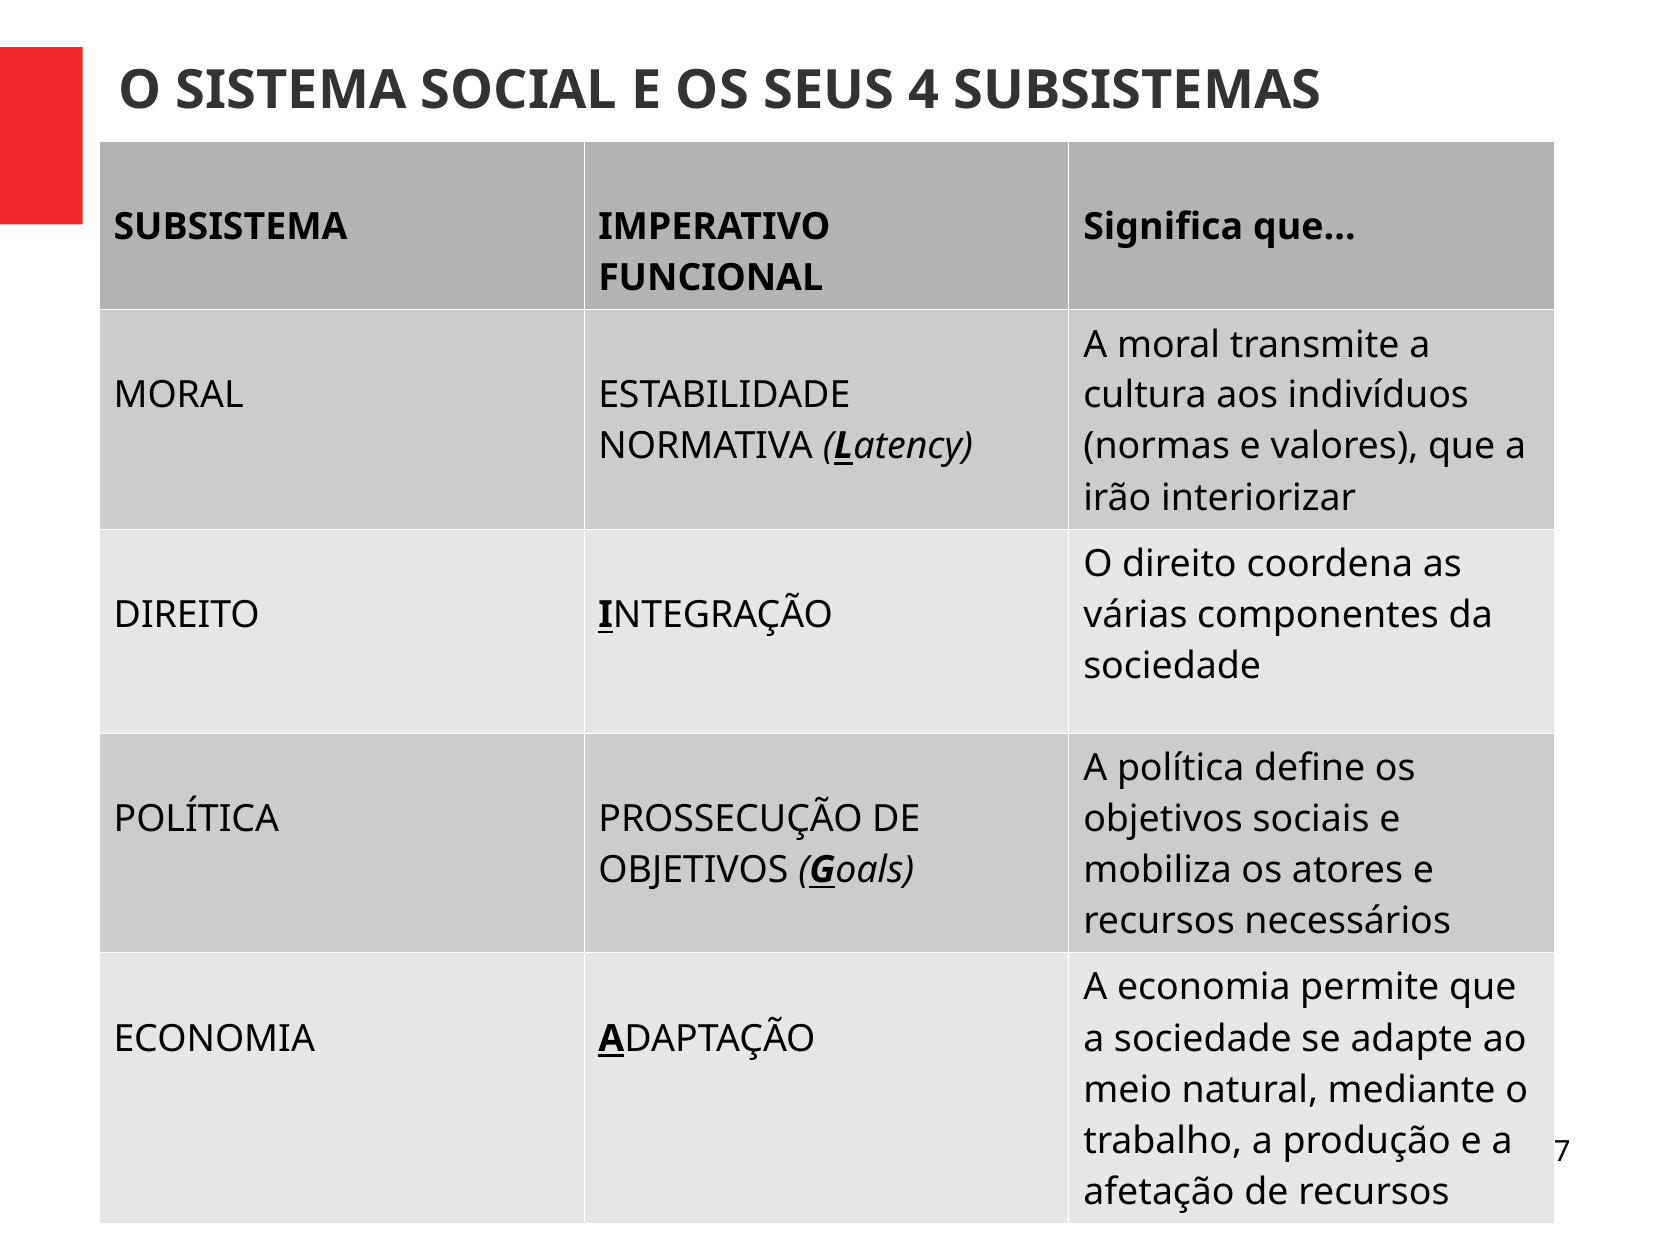

# O SISTEMA SOCIAL E OS SEUS 4 SUBSISTEMAS
| SUBSISTEMA | IMPERATIVO FUNCIONAL | Significa que... |
| --- | --- | --- |
| MORAL | ESTABILIDADE NORMATIVA (Latency) | A moral transmite a cultura aos indivíduos (normas e valores), que a irão interiorizar |
| DIREITO | INTEGRAÇÃO | O direito coordena as várias componentes da sociedade |
| POLÍTICA | PROSSECUÇÃO DE OBJETIVOS (Goals) | A política define os objetivos sociais e mobiliza os atores e recursos necessários |
| ECONOMIA | ADAPTAÇÃO | A economia permite que a sociedade se adapte ao meio natural, mediante o trabalho, a produção e a afetação de recursos |
12